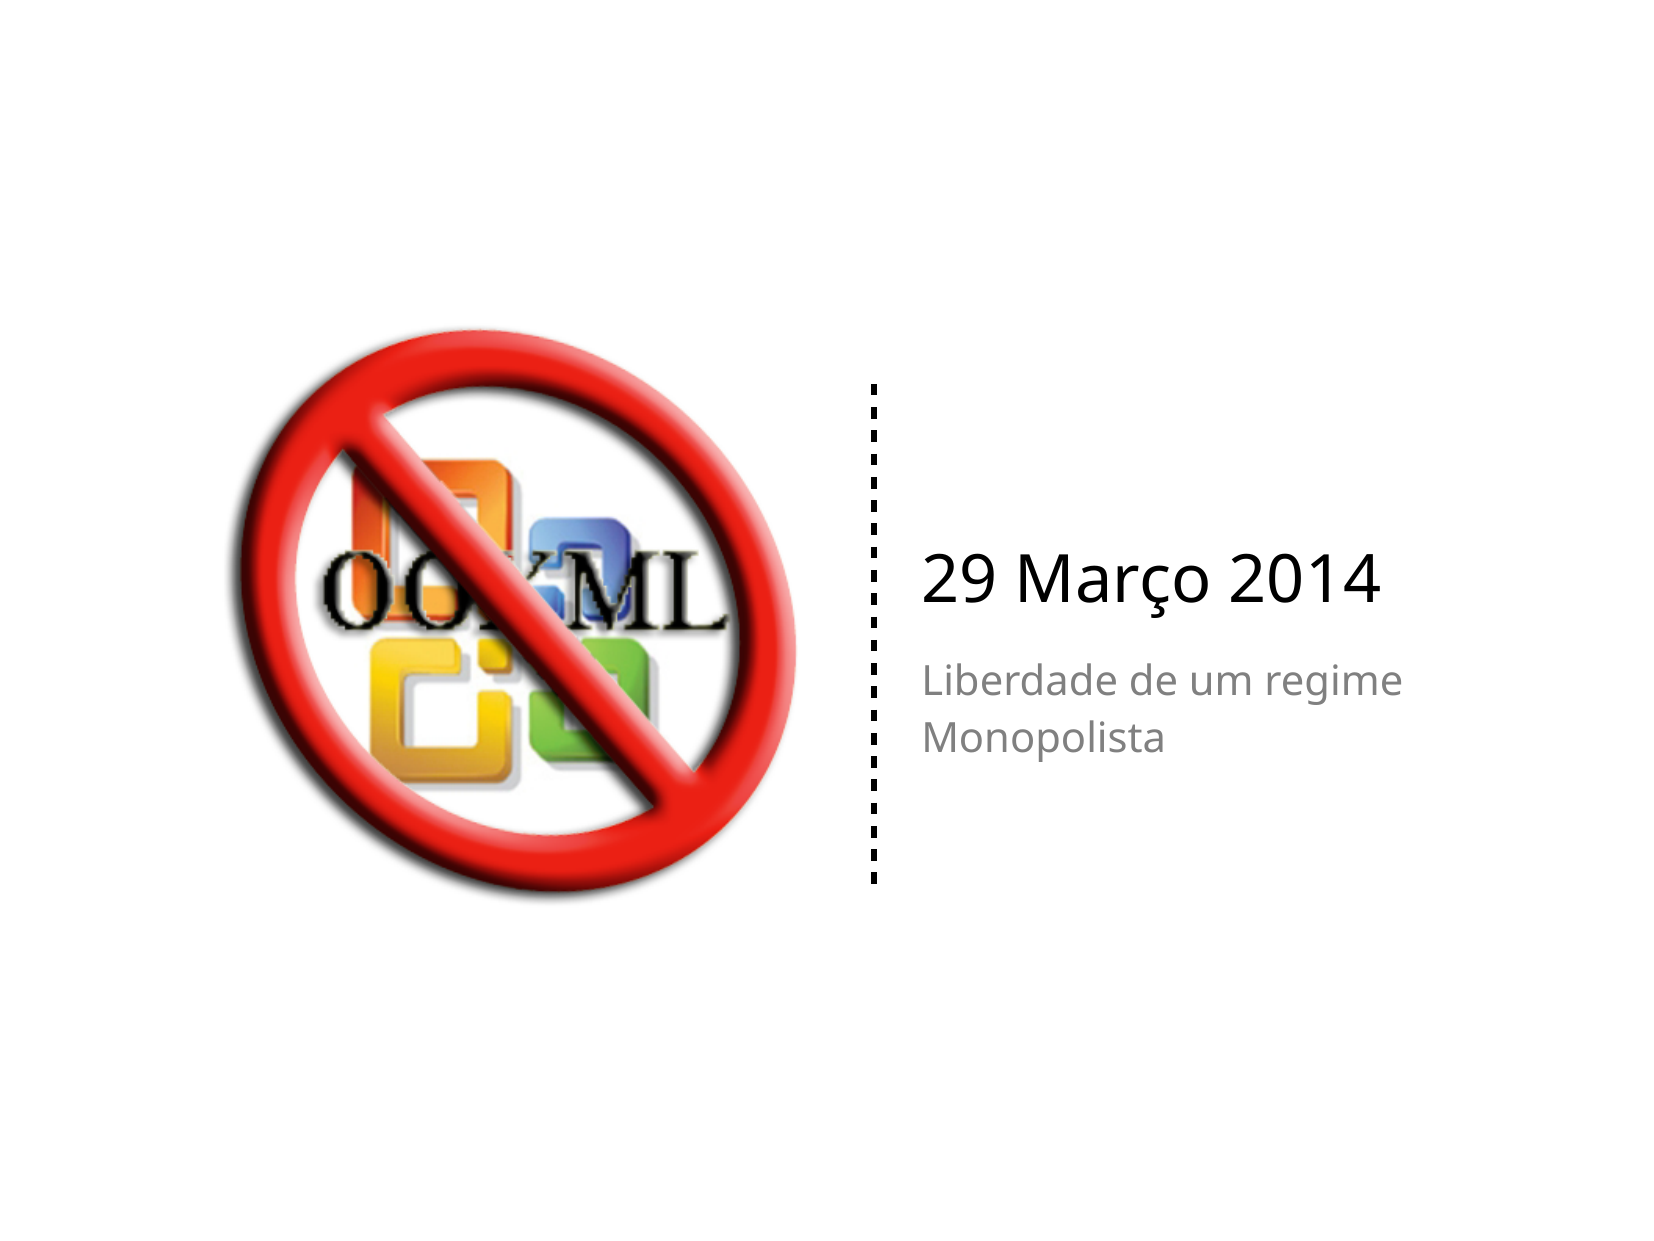

#
29 Março 2014
Liberdade de um regime Monopolista